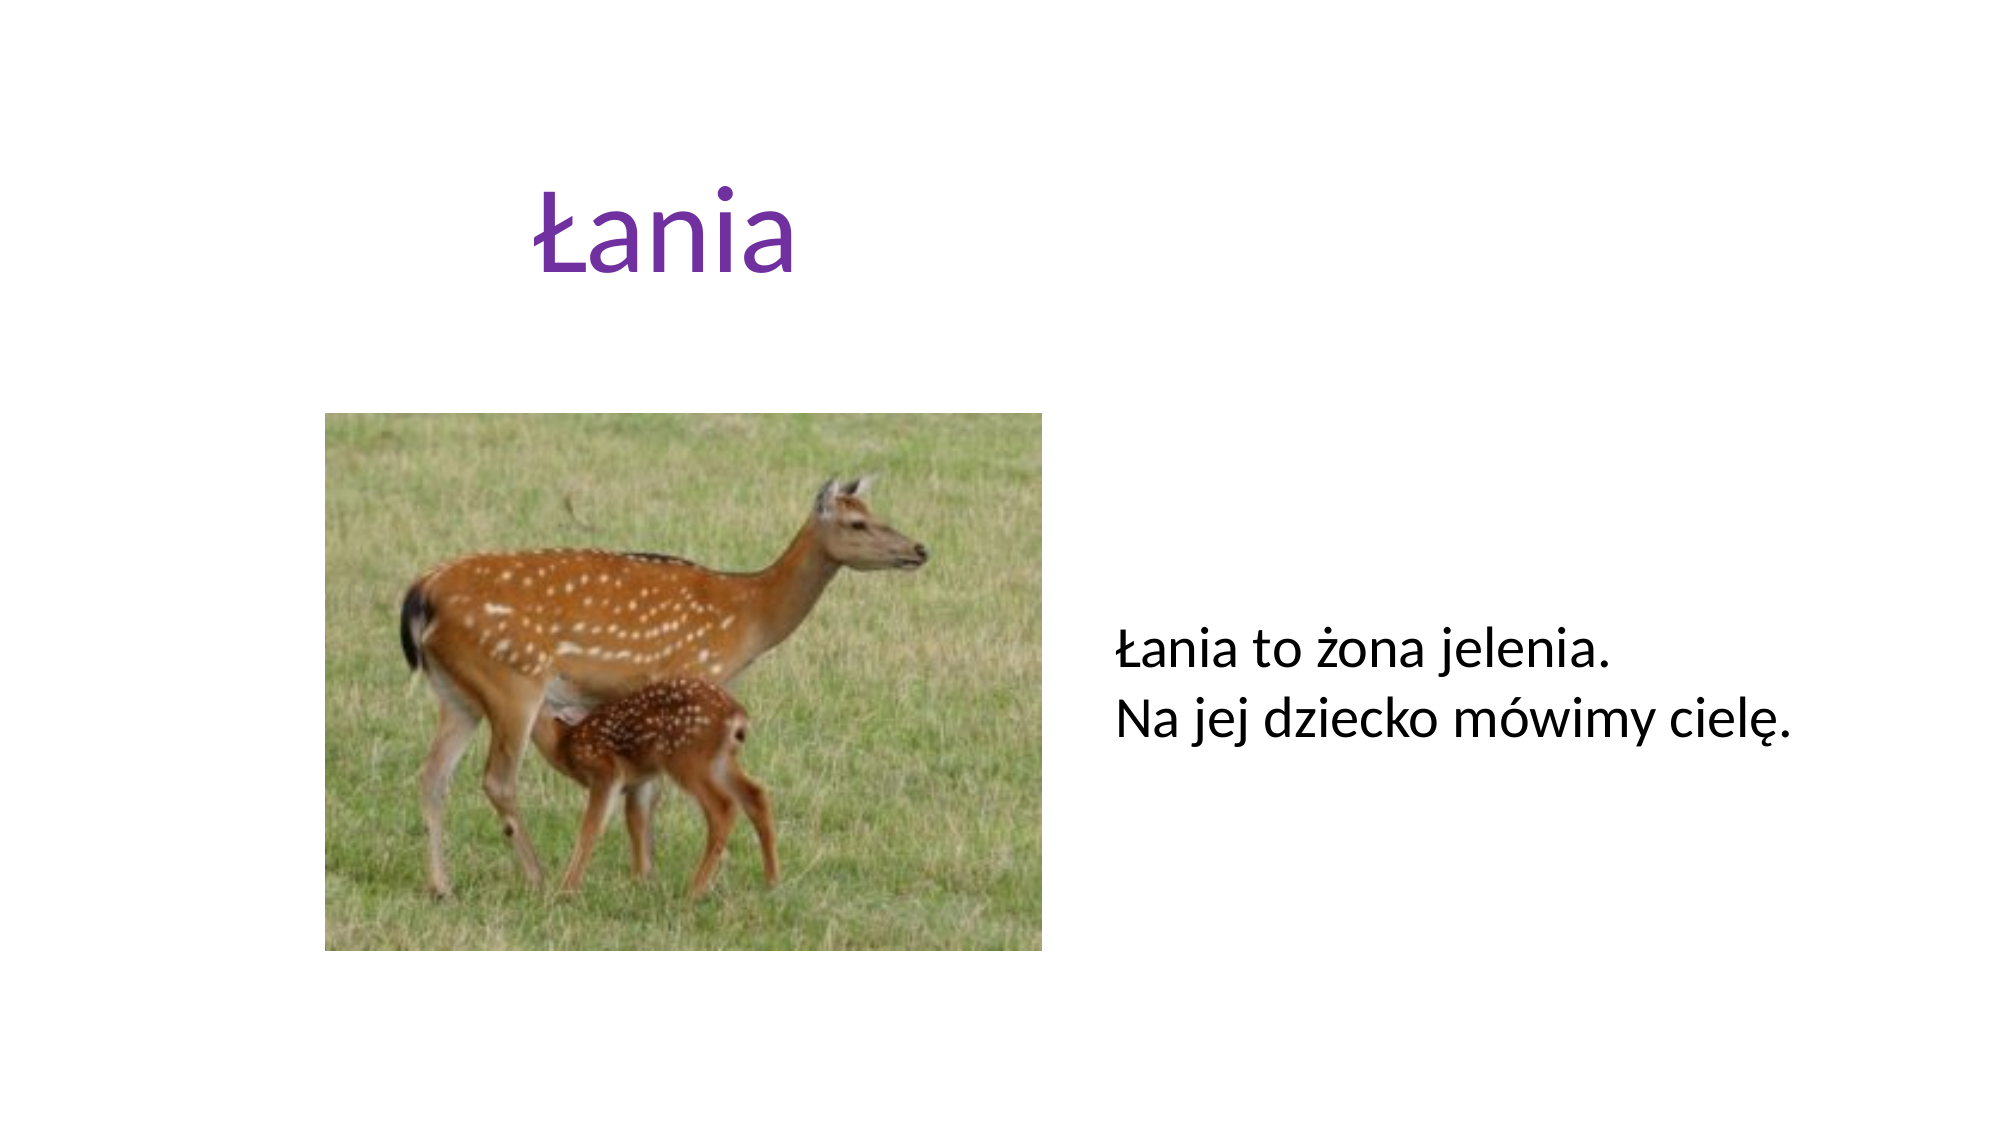

Łania
Łania to żona jelenia.
Na jej dziecko mówimy cielę.